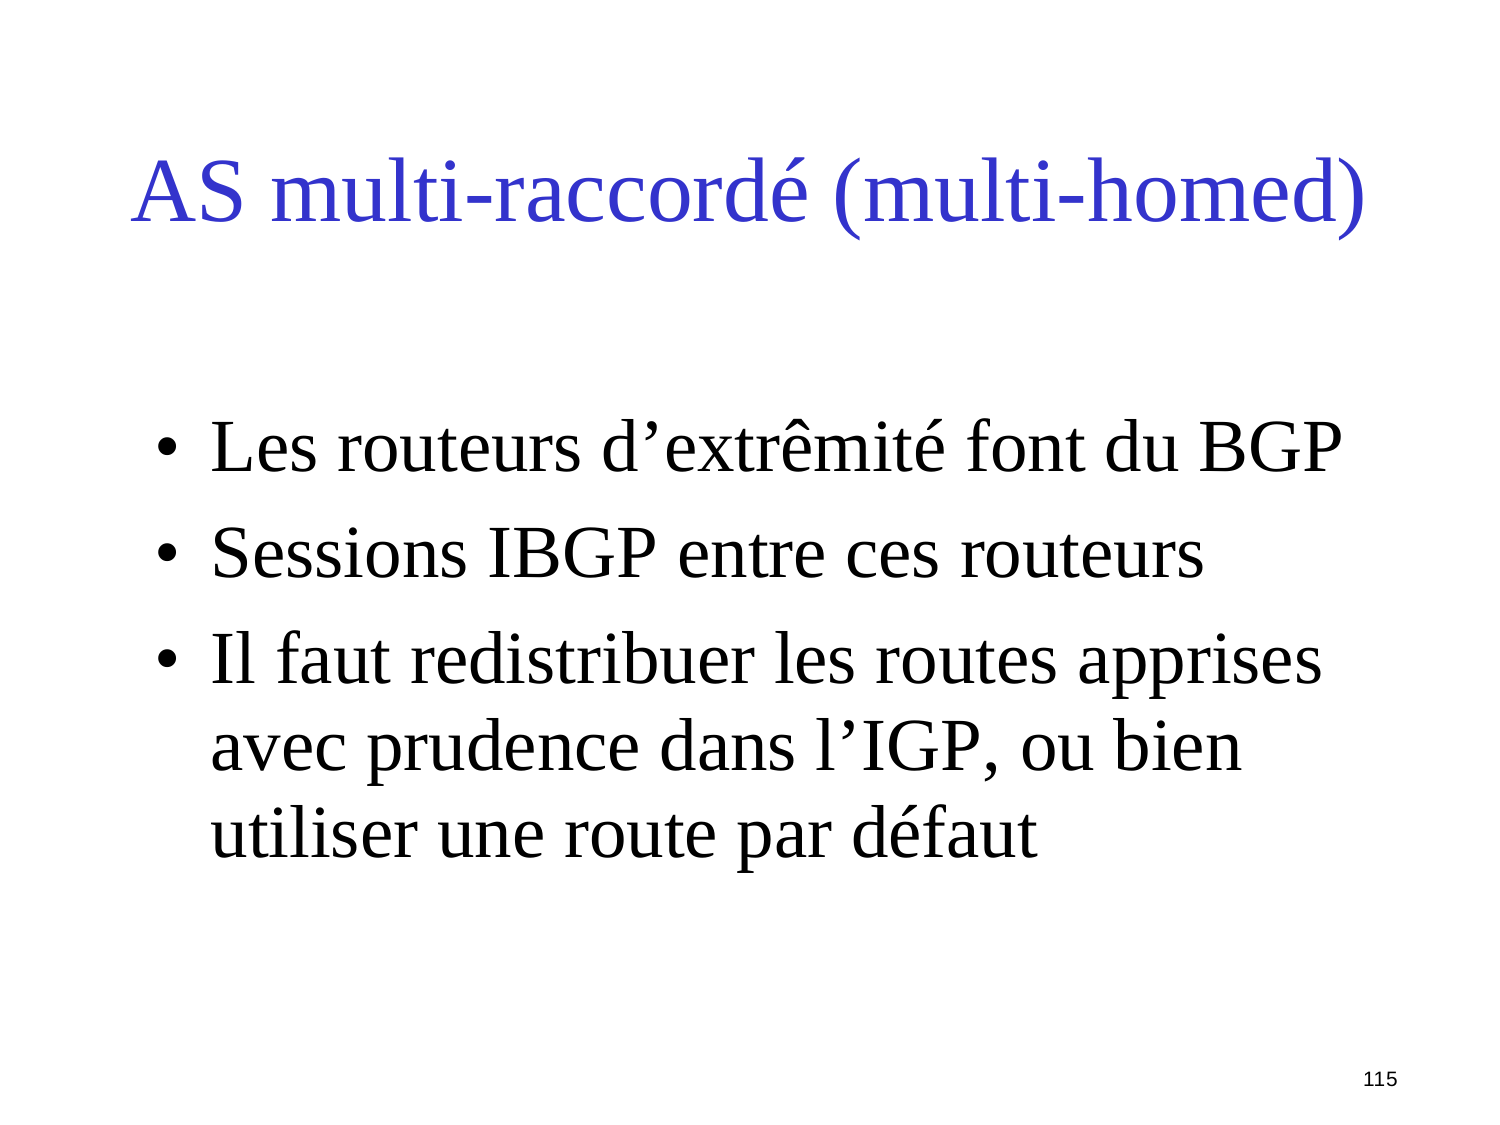

AS multi-raccordé (multi-homed)
Les routeurs d’extrêmité font du BGP
Sessions IBGP entre ces routeurs
Il faut redistribuer les routes apprises avec prudence dans l’IGP, ou bien utiliser une route par défaut